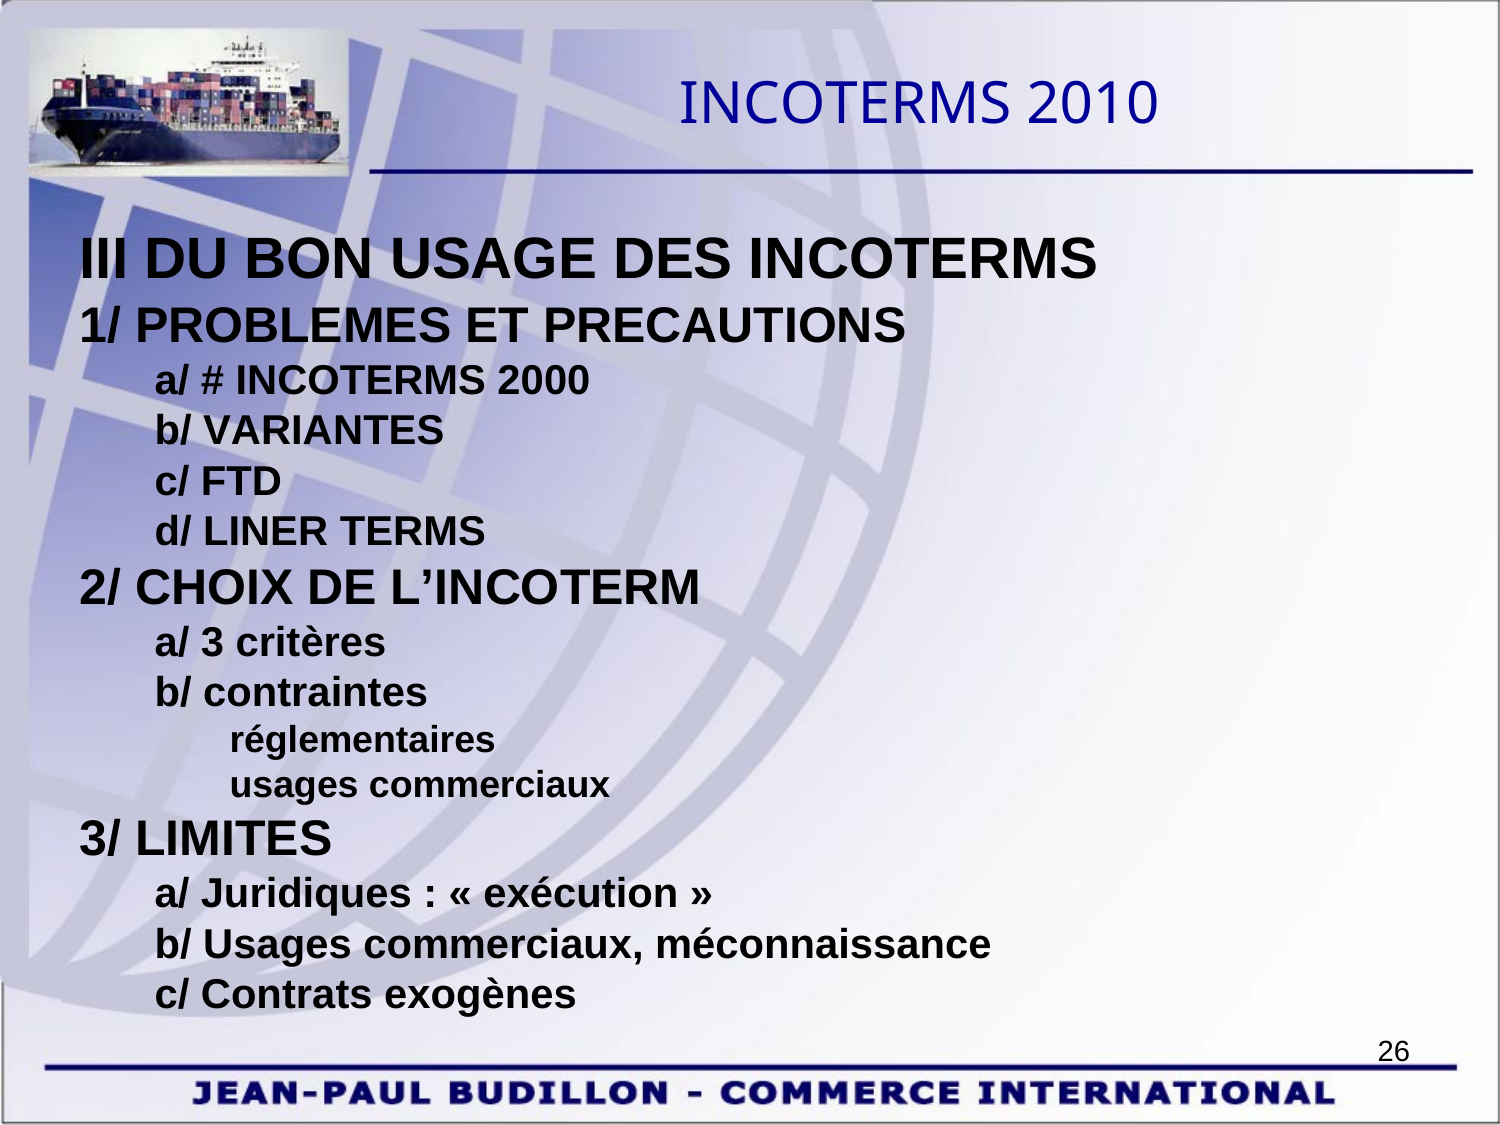

# INCOTERMS 2010
III DU BON USAGE DES INCOTERMS
1/ PROBLEMES ET PRECAUTIONS
a/ # INCOTERMS 2000
b/ VARIANTES
c/ FTD
d/ LINER TERMS
2/ CHOIX DE L’INCOTERM
a/ 3 critères
b/ contraintes
réglementaires
usages commerciaux
3/ LIMITES
a/ Juridiques : « exécution »
b/ Usages commerciaux, méconnaissance
c/ Contrats exogènes
26